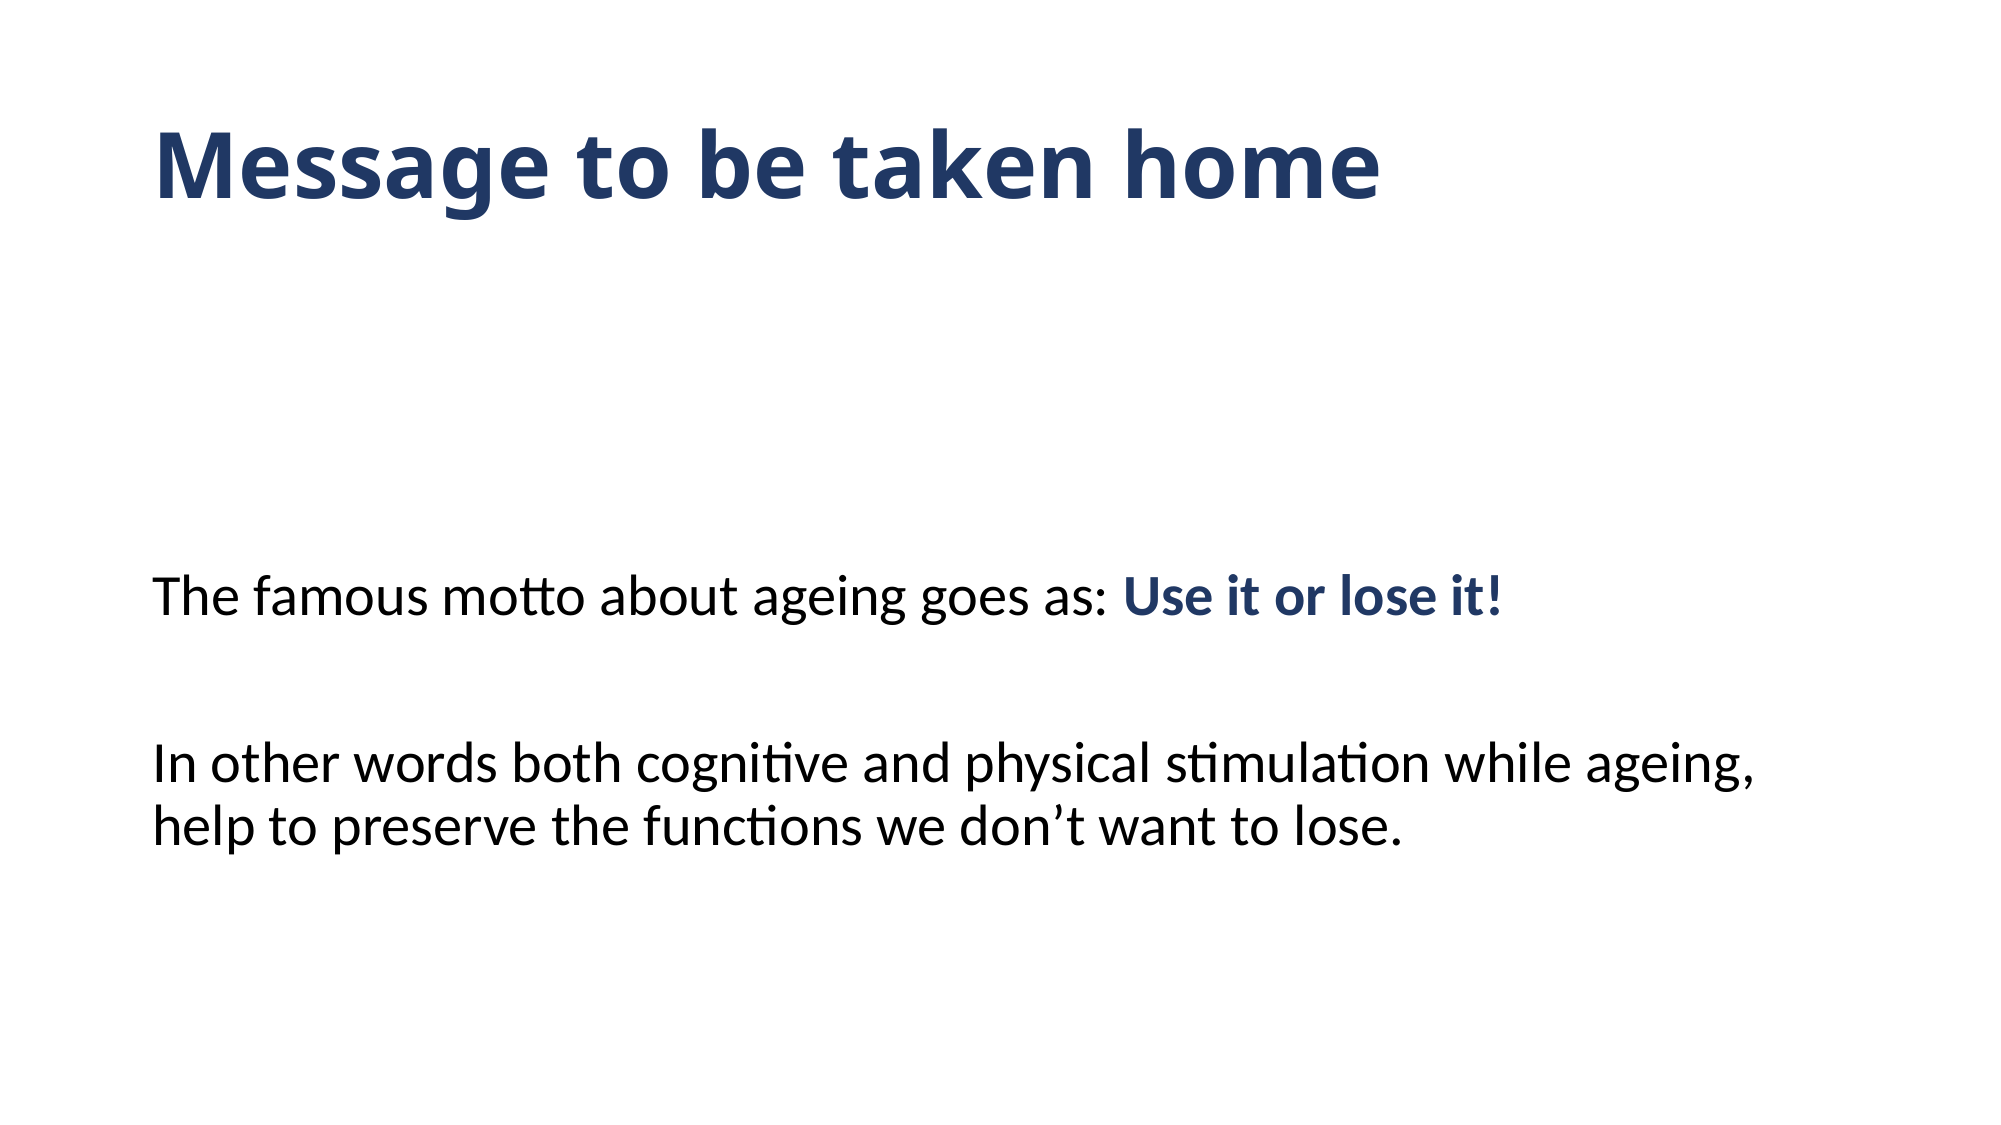

# Message to be taken home
The famous motto about ageing goes as: Use it or lose it!
In other words both cognitive and physical stimulation while ageing, help to preserve the functions we don’t want to lose.